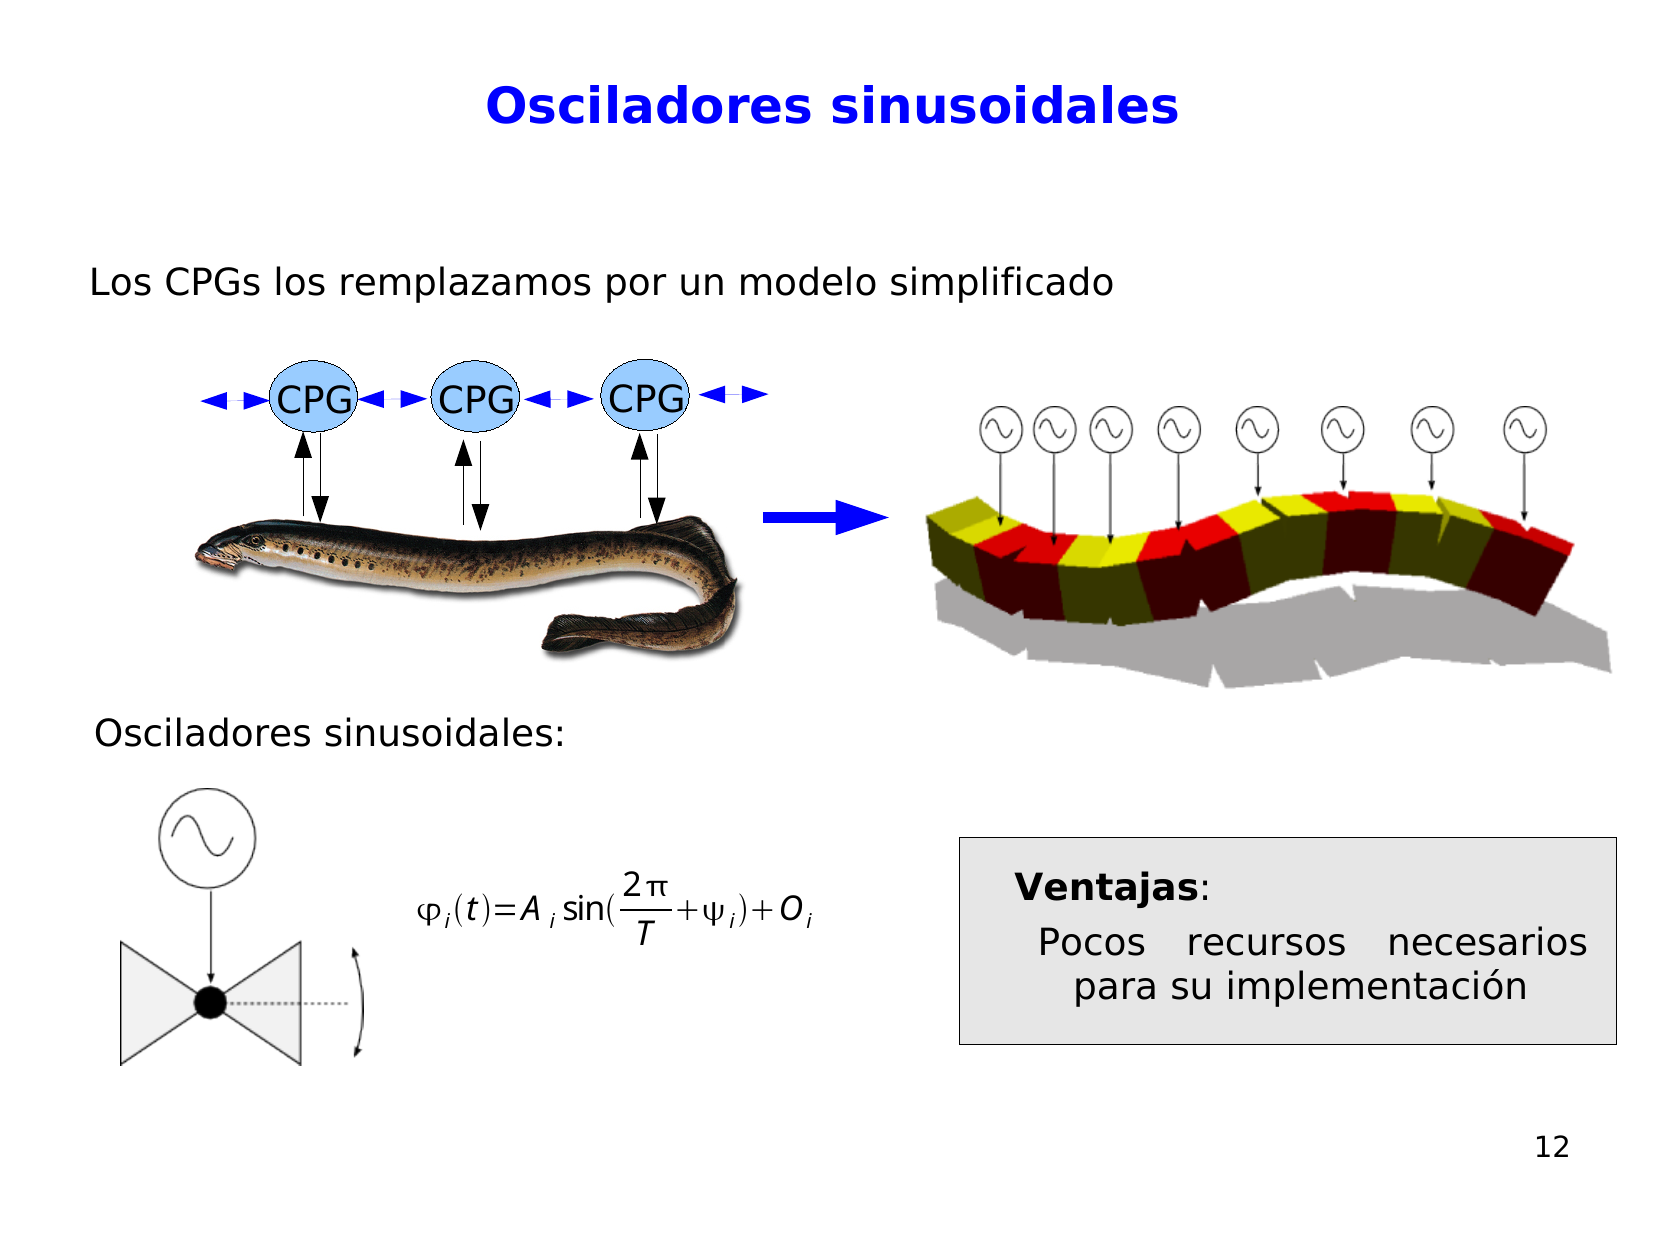

Osciladores sinusoidales
 Los CPGs los remplazamos por un modelo simplificado
CPG
CPG
CPG
 Osciladores sinusoidales:
 Ventajas:
Pocos recursos necesarios para su implementación
12